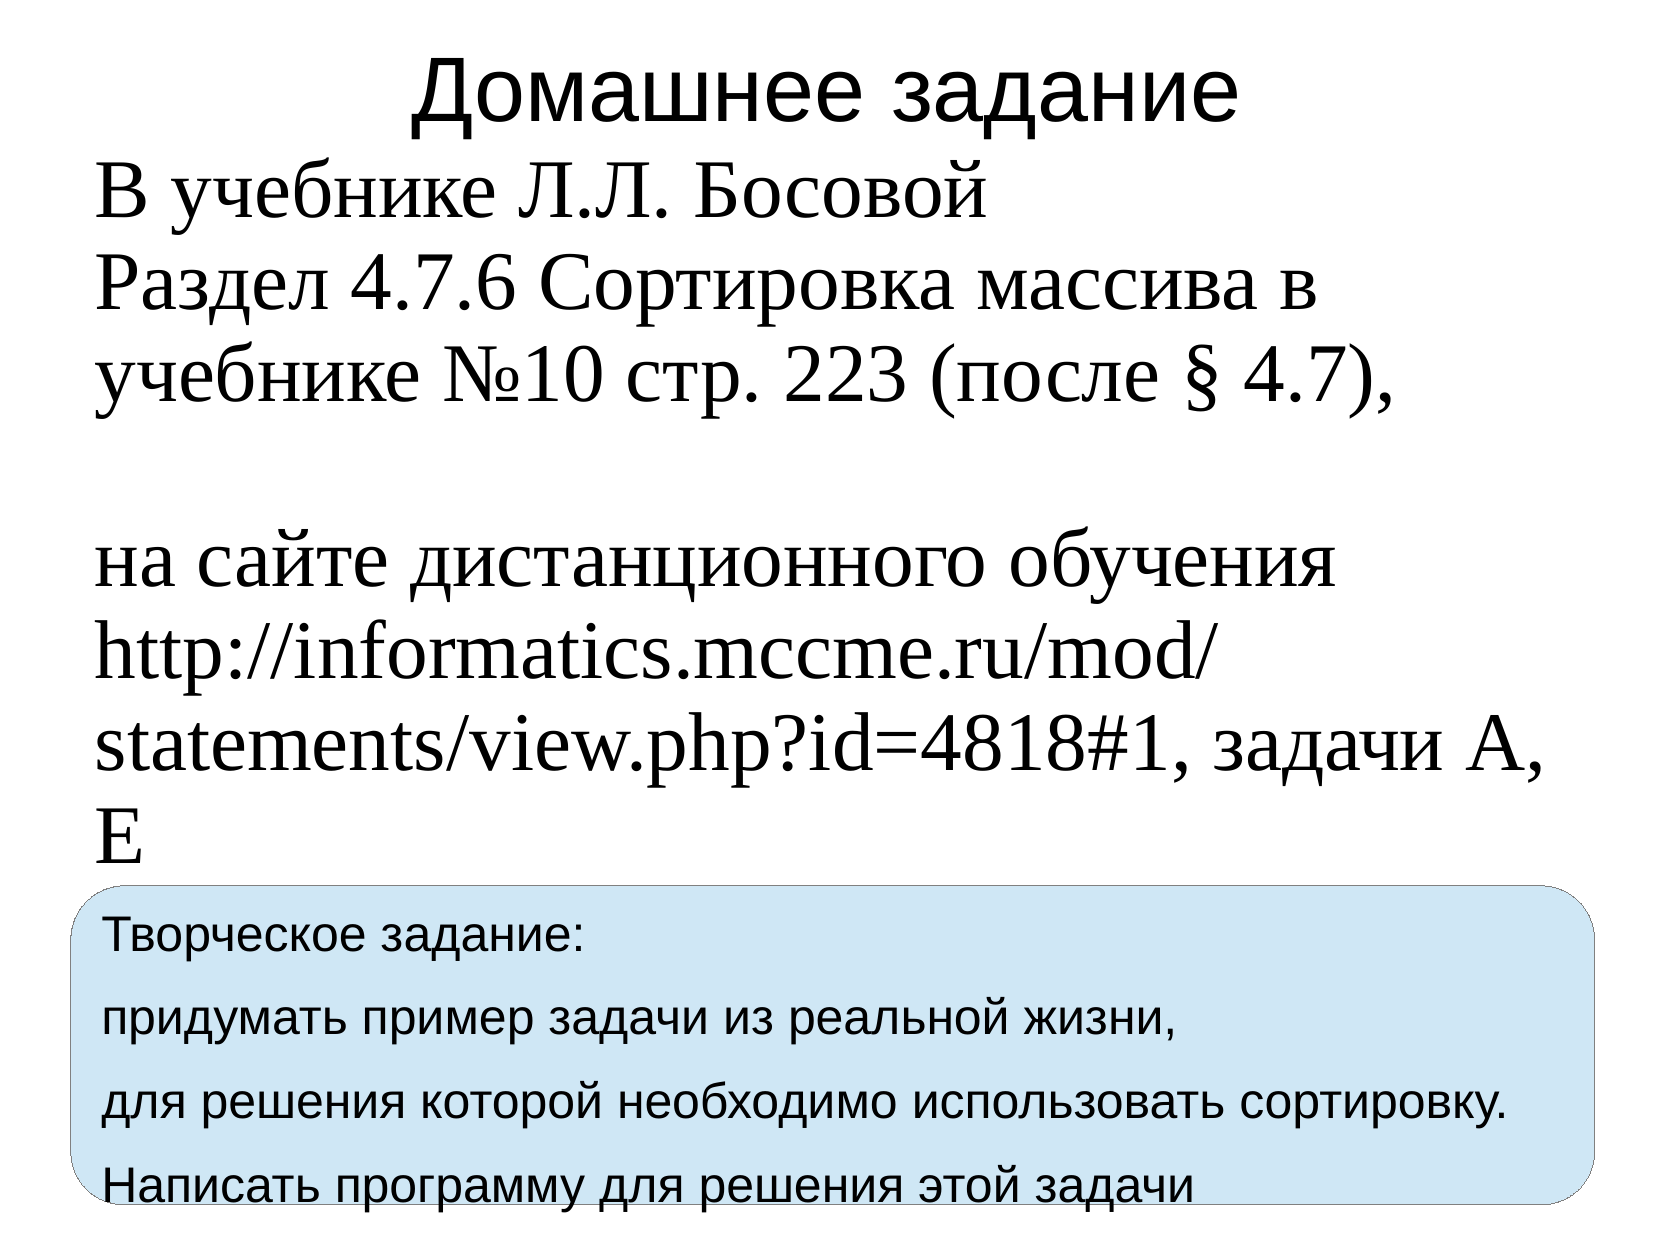

# Домашнее задание
В учебнике Л.Л. Босовой
Раздел 4.7.6 Сортировка массива в учебнике №10 стр. 223 (после § 4.7),
на сайте дистанционного обучения
http://informatics.mccme.ru/mod/statements/view.php?id=4818#1, задачи А, E
Творческое задание:
придумать пример задачи из реальной жизни,
для решения которой необходимо использовать сортировку.
Написать программу для решения этой задачи